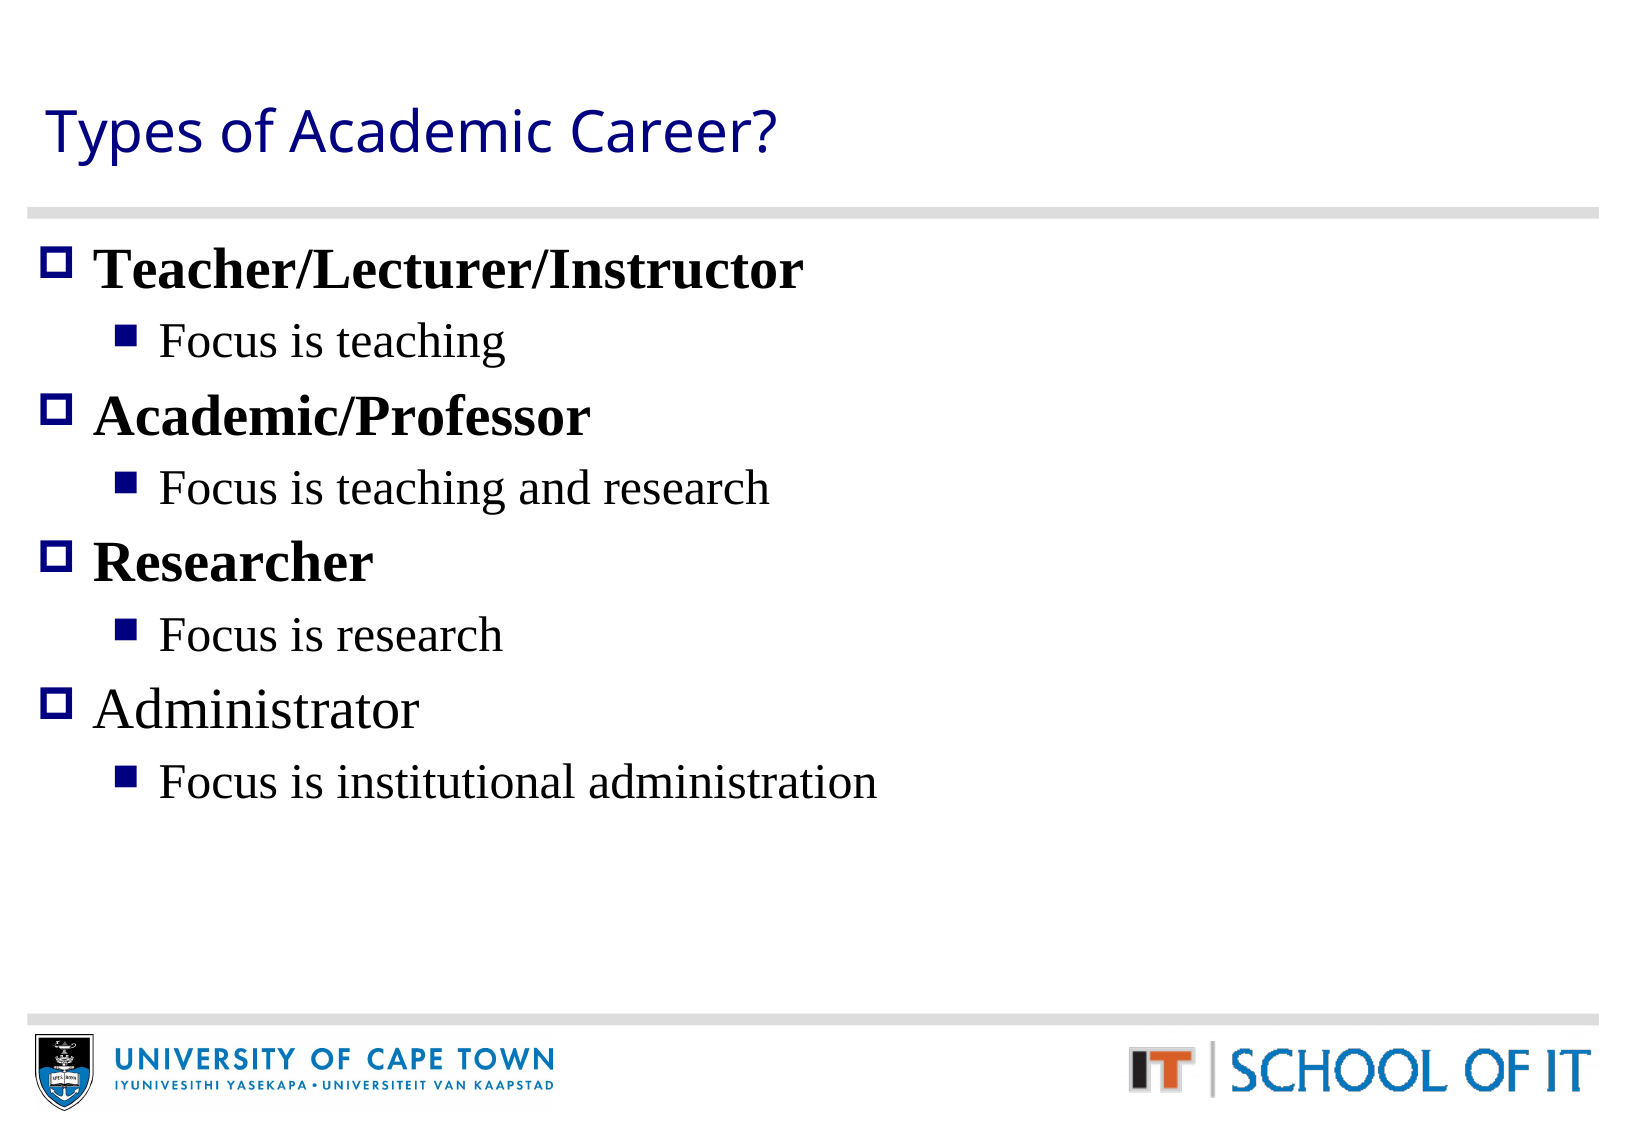

# Types of Academic Career?
Teacher/Lecturer/Instructor
Focus is teaching
Academic/Professor
Focus is teaching and research
Researcher
Focus is research
Administrator
Focus is institutional administration